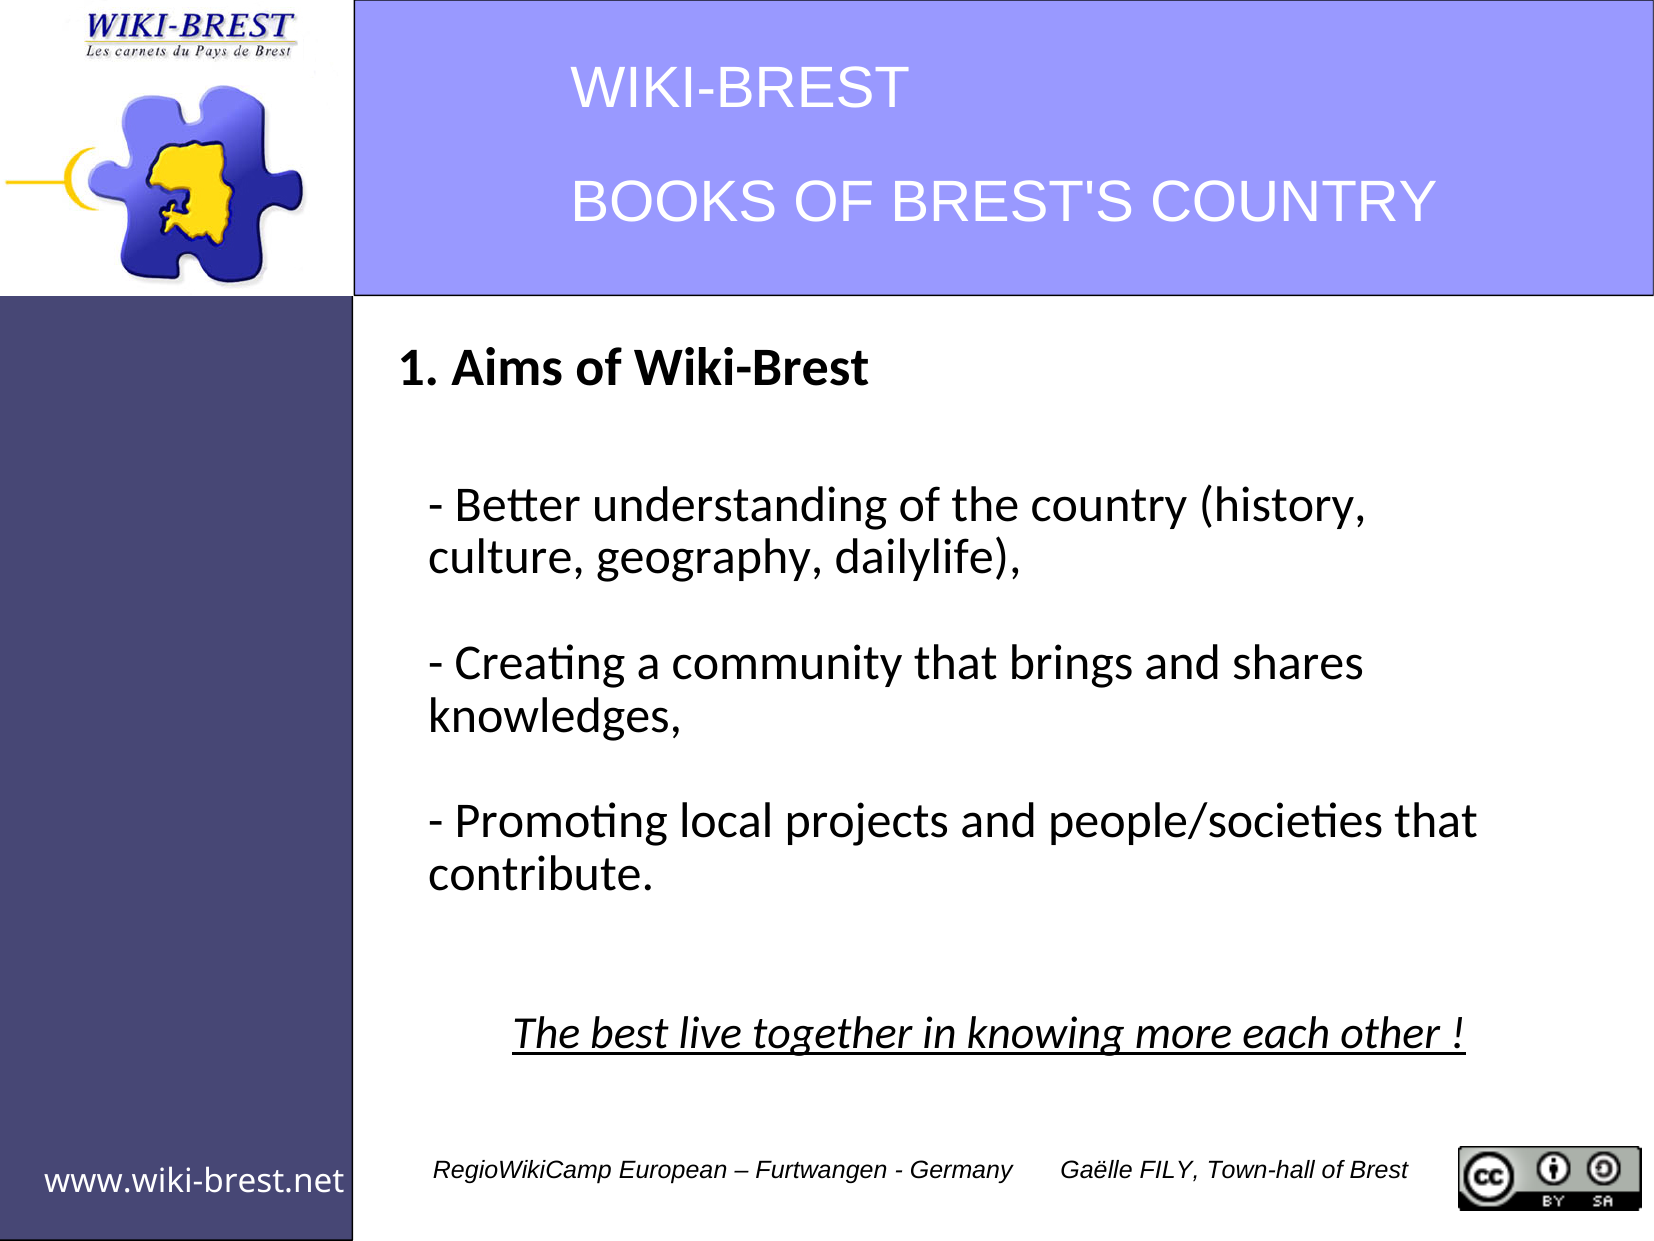

1. Aims of Wiki-Brest
- Better understanding of the country (history, culture, geography, dailylife),
- Creating a community that brings and shares knowledges,
- Promoting local projects and people/societies that contribute.
The best live together in knowing more each other !